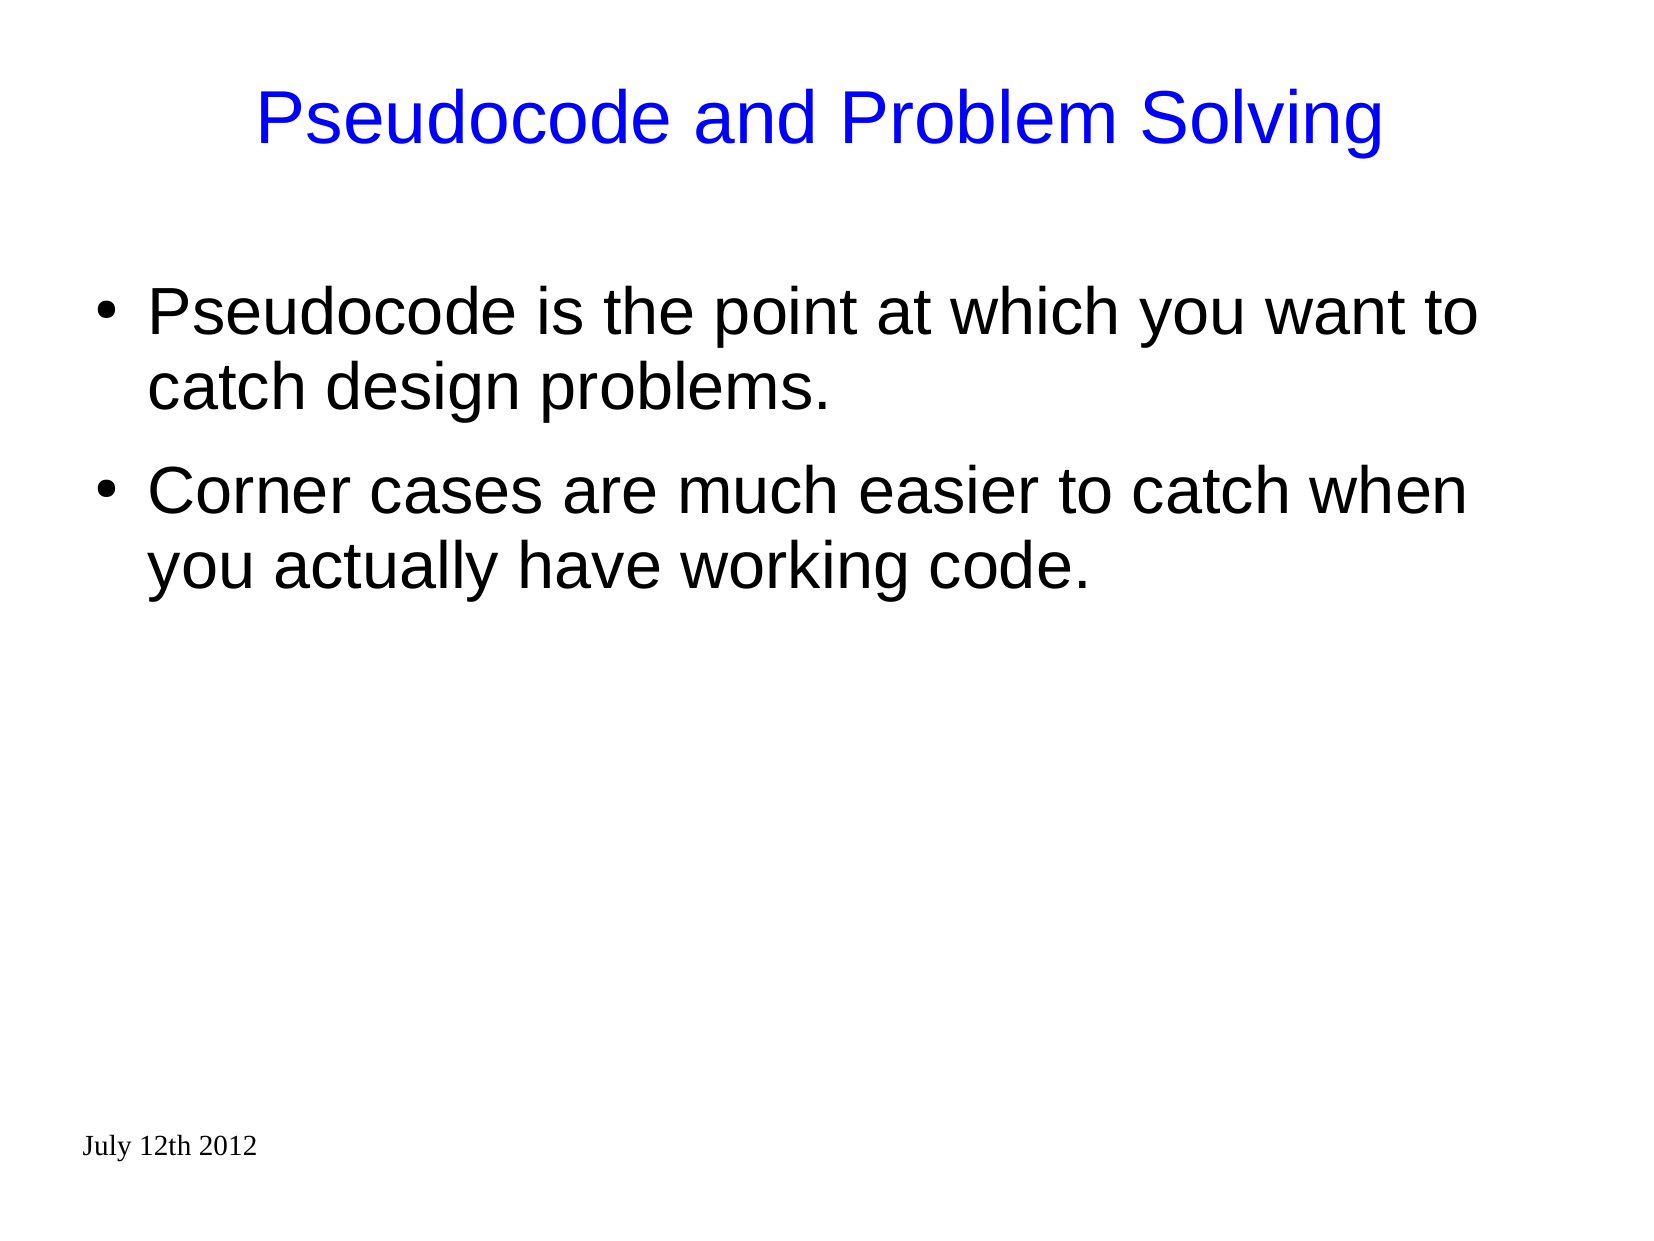

# Pseudocode and Problem Solving
Pseudocode is the point at which you want to catch design problems.
Corner cases are much easier to catch when you actually have working code.
July 12th 2012